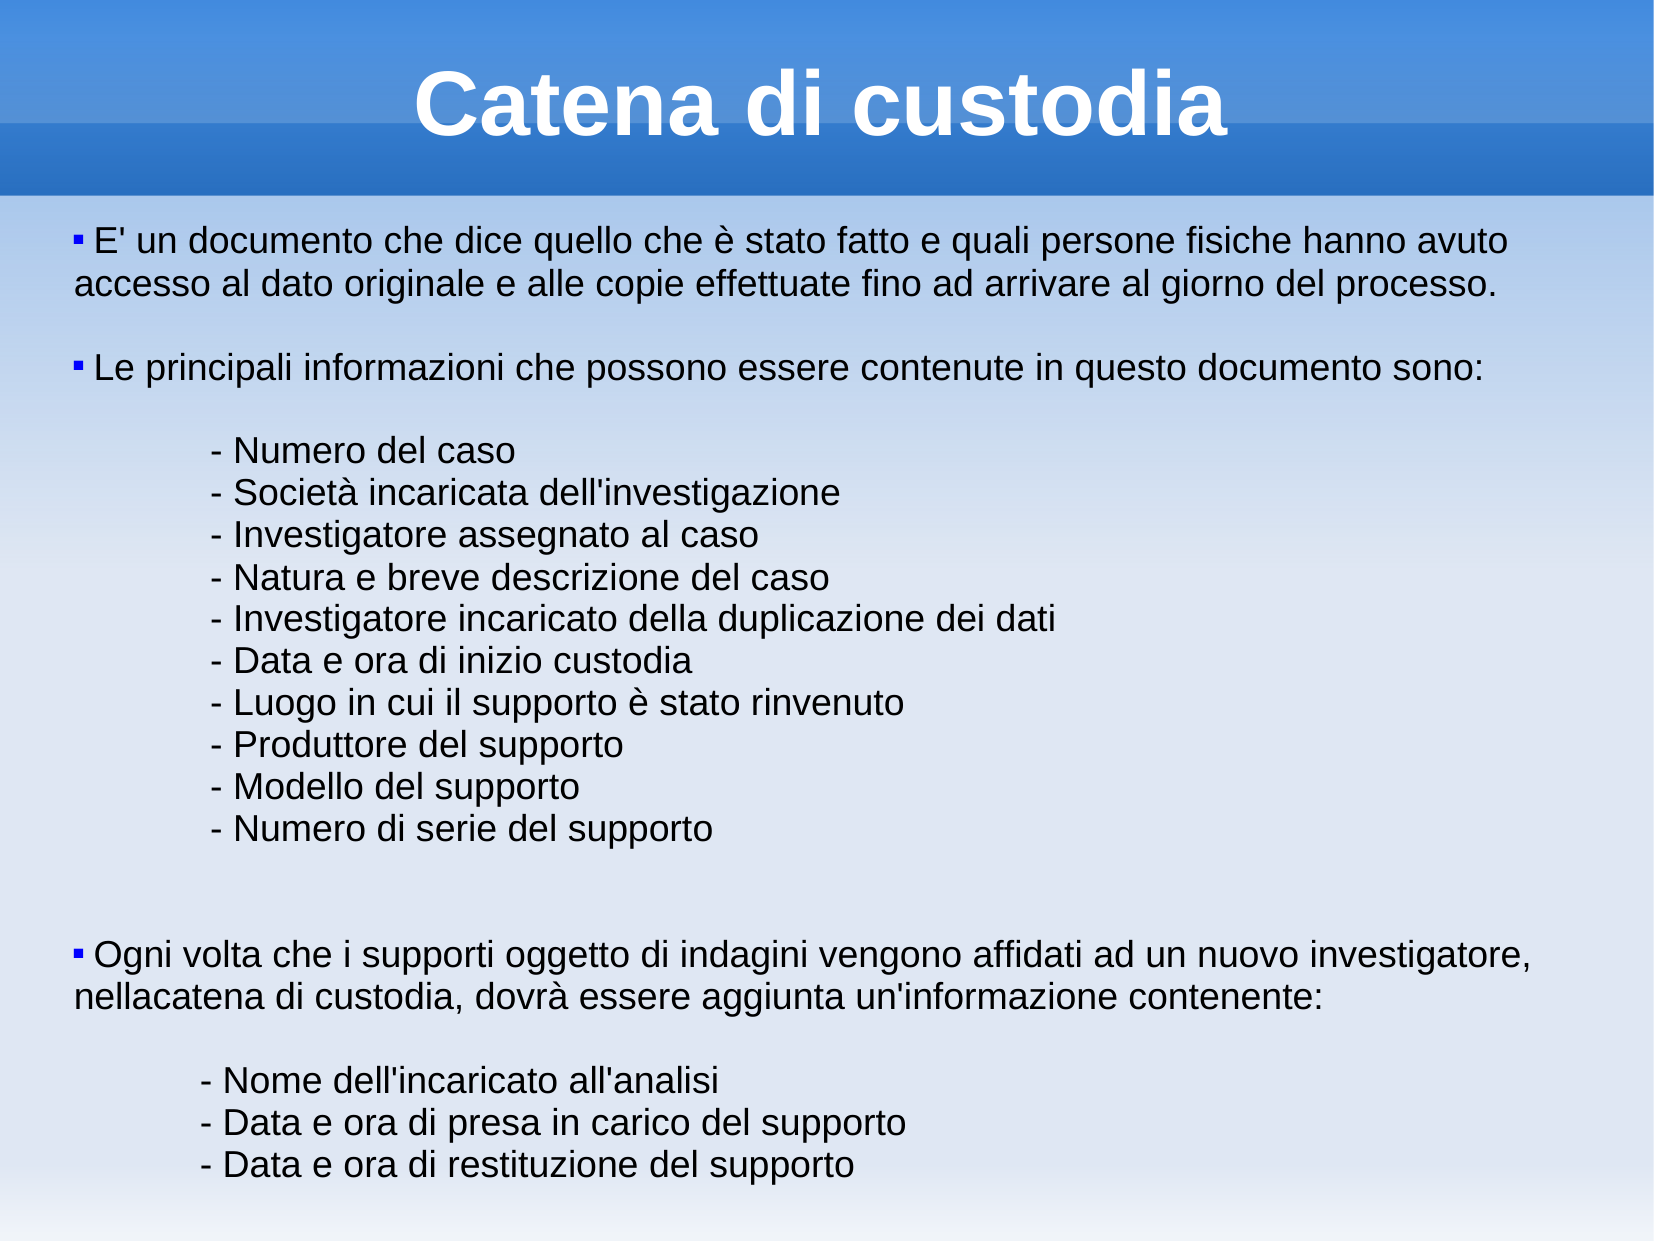

# Catena di custodia
 E' un documento che dice quello che è stato fatto e quali persone fisiche hanno avuto accesso al dato originale e alle copie effettuate fino ad arrivare al giorno del processo.
 Le principali informazioni che possono essere contenute in questo documento sono:
 - Numero del caso
 - Società incaricata dell'investigazione
 - Investigatore assegnato al caso
 - Natura e breve descrizione del caso
 - Investigatore incaricato della duplicazione dei dati
 - Data e ora di inizio custodia
 - Luogo in cui il supporto è stato rinvenuto
 - Produttore del supporto
 - Modello del supporto
 - Numero di serie del supporto
 Ogni volta che i supporti oggetto di indagini vengono affidati ad un nuovo investigatore, nellacatena di custodia, dovrà essere aggiunta un'informazione contenente:
 - Nome dell'incaricato all'analisi
 - Data e ora di presa in carico del supporto
 - Data e ora di restituzione del supporto